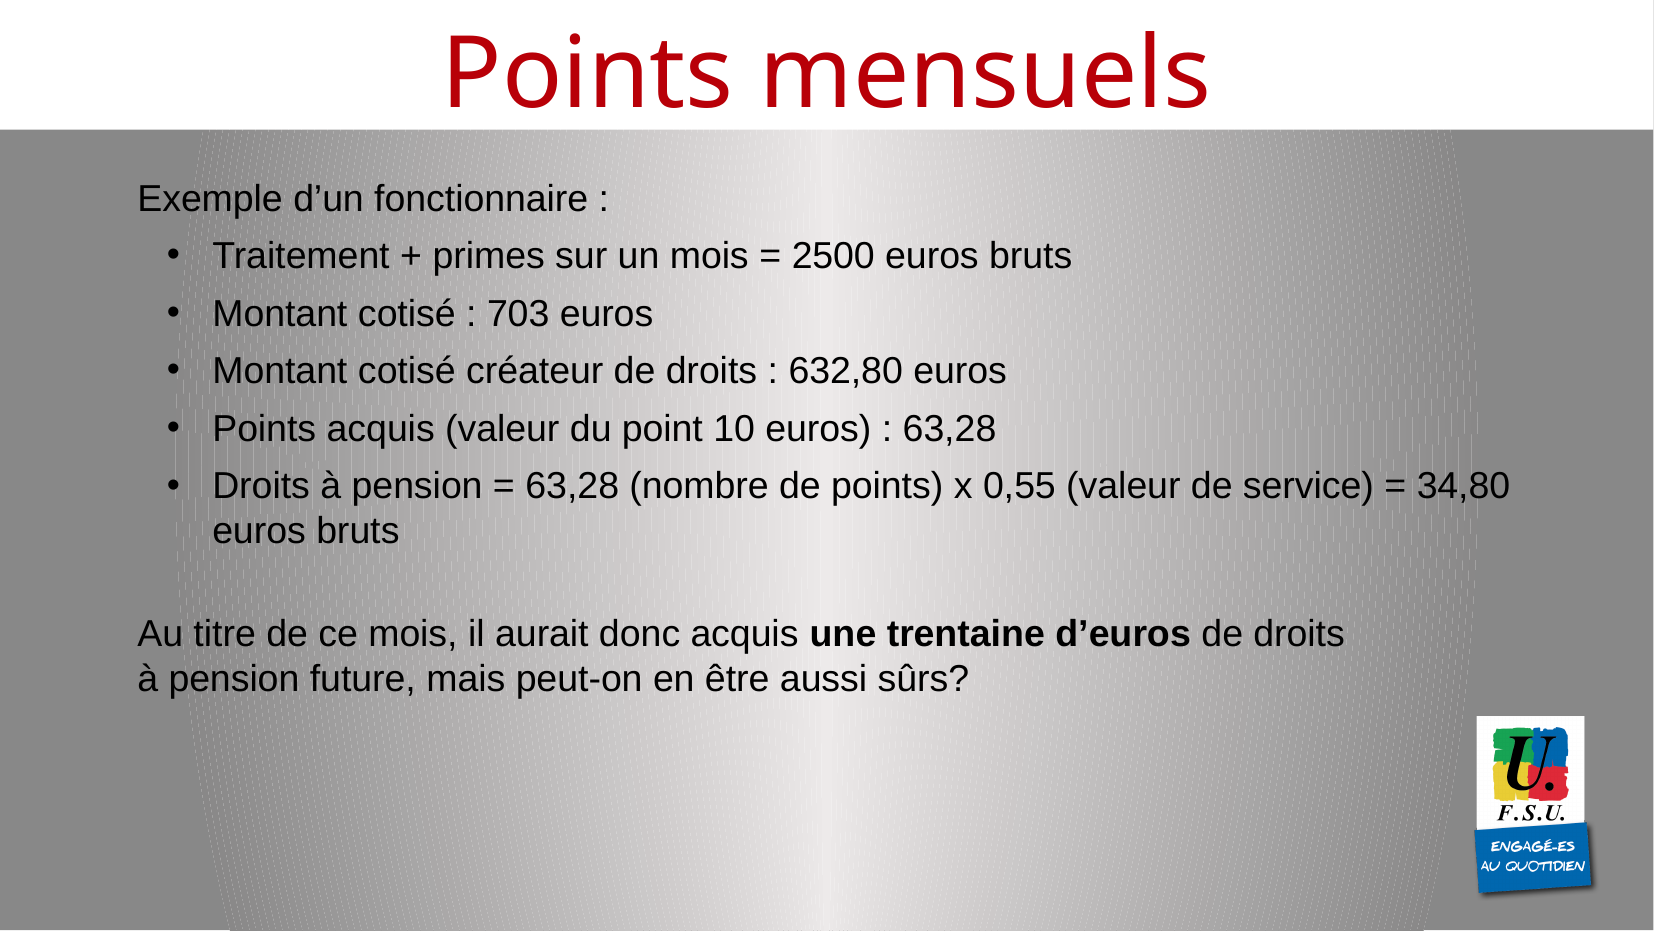

Points mensuels
Exemple d’un fonctionnaire :
Traitement + primes sur un mois = 2500 euros bruts
Montant cotisé : 703 euros
Montant cotisé créateur de droits : 632,80 euros
Points acquis (valeur du point 10 euros) : 63,28
Droits à pension = 63,28 (nombre de points) x 0,55 (valeur de service) = 34,80 euros bruts
Au titre de ce mois, il aurait donc acquis une trentaine d’euros de droits
à pension future, mais peut-on en être aussi sûrs?